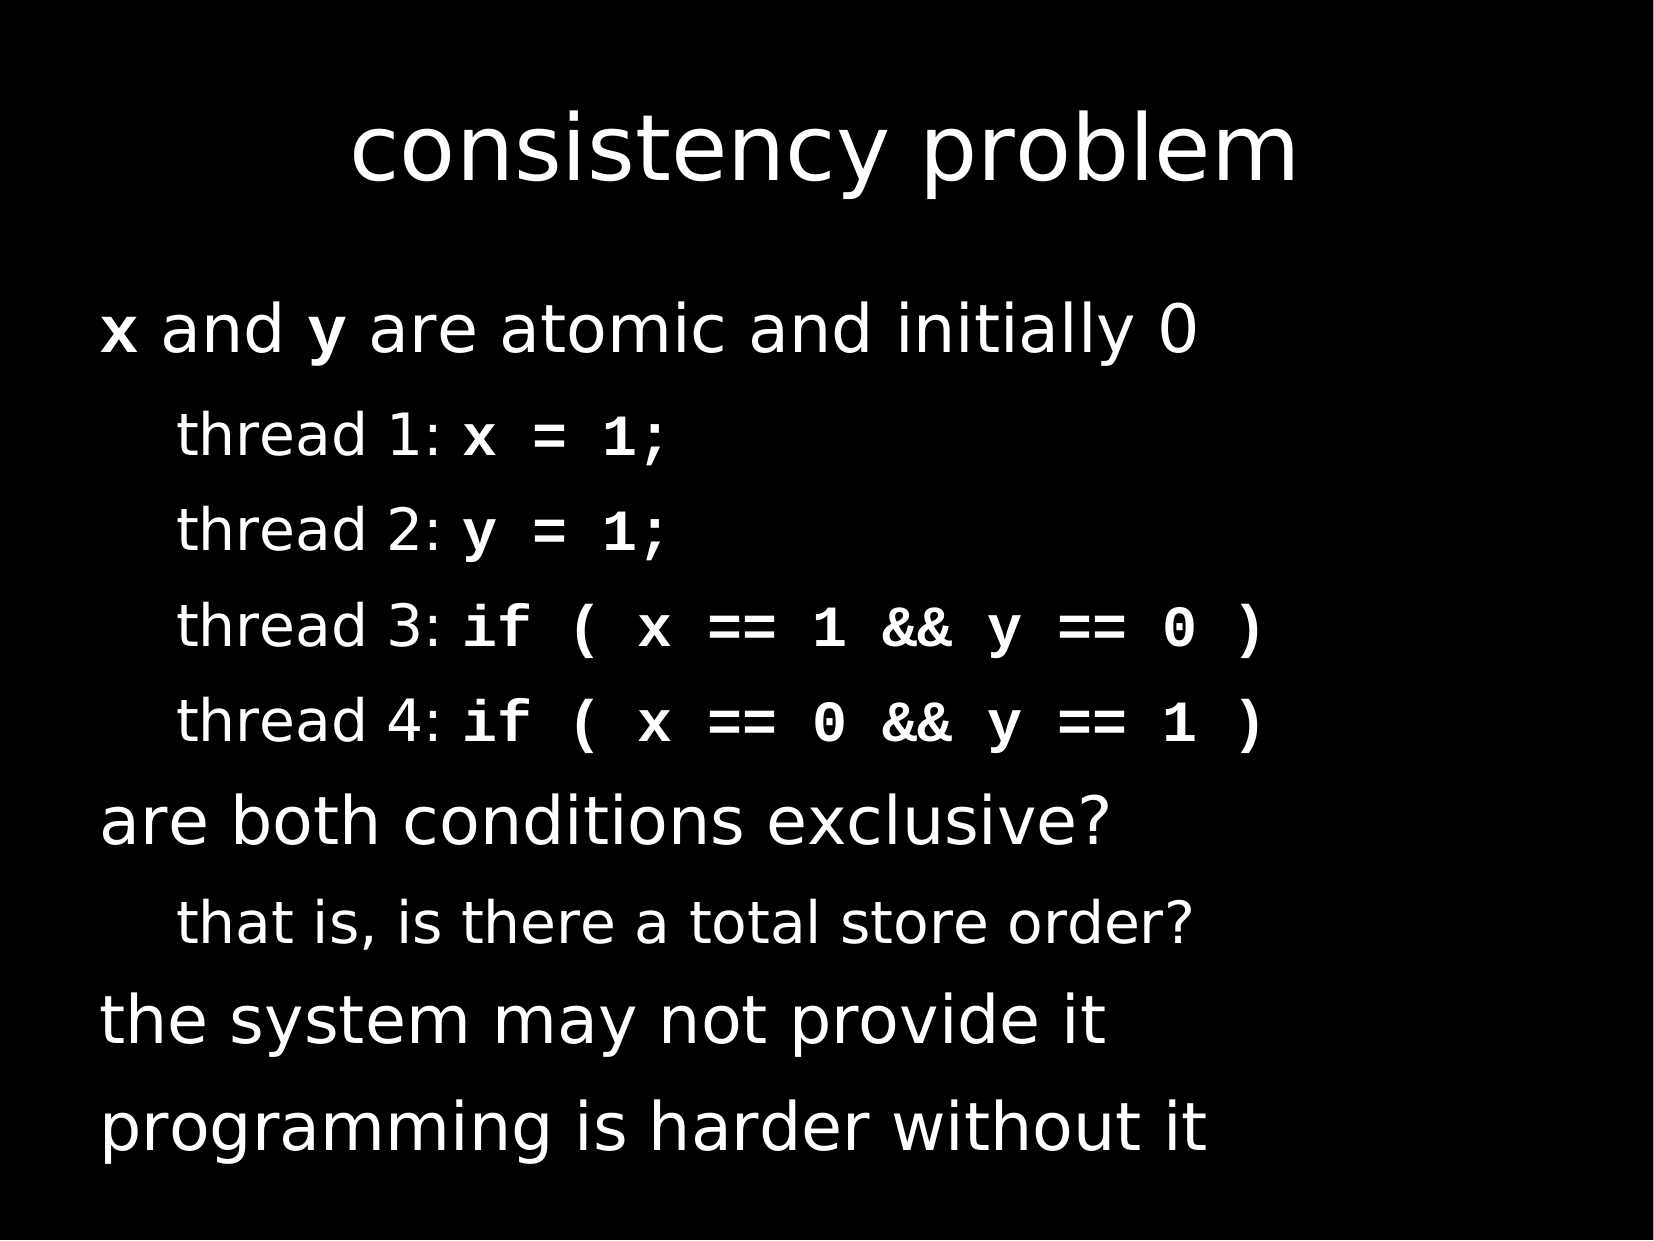

# consistency problem
x and y are atomic and initially 0
thread 1: x = 1;
thread 2: y = 1;
thread 3: if ( x == 1 && y == 0 )
thread 4: if ( x == 0 && y == 1 )
are both conditions exclusive?
that is, is there a total store order?
the system may not provide it
programming is harder without it